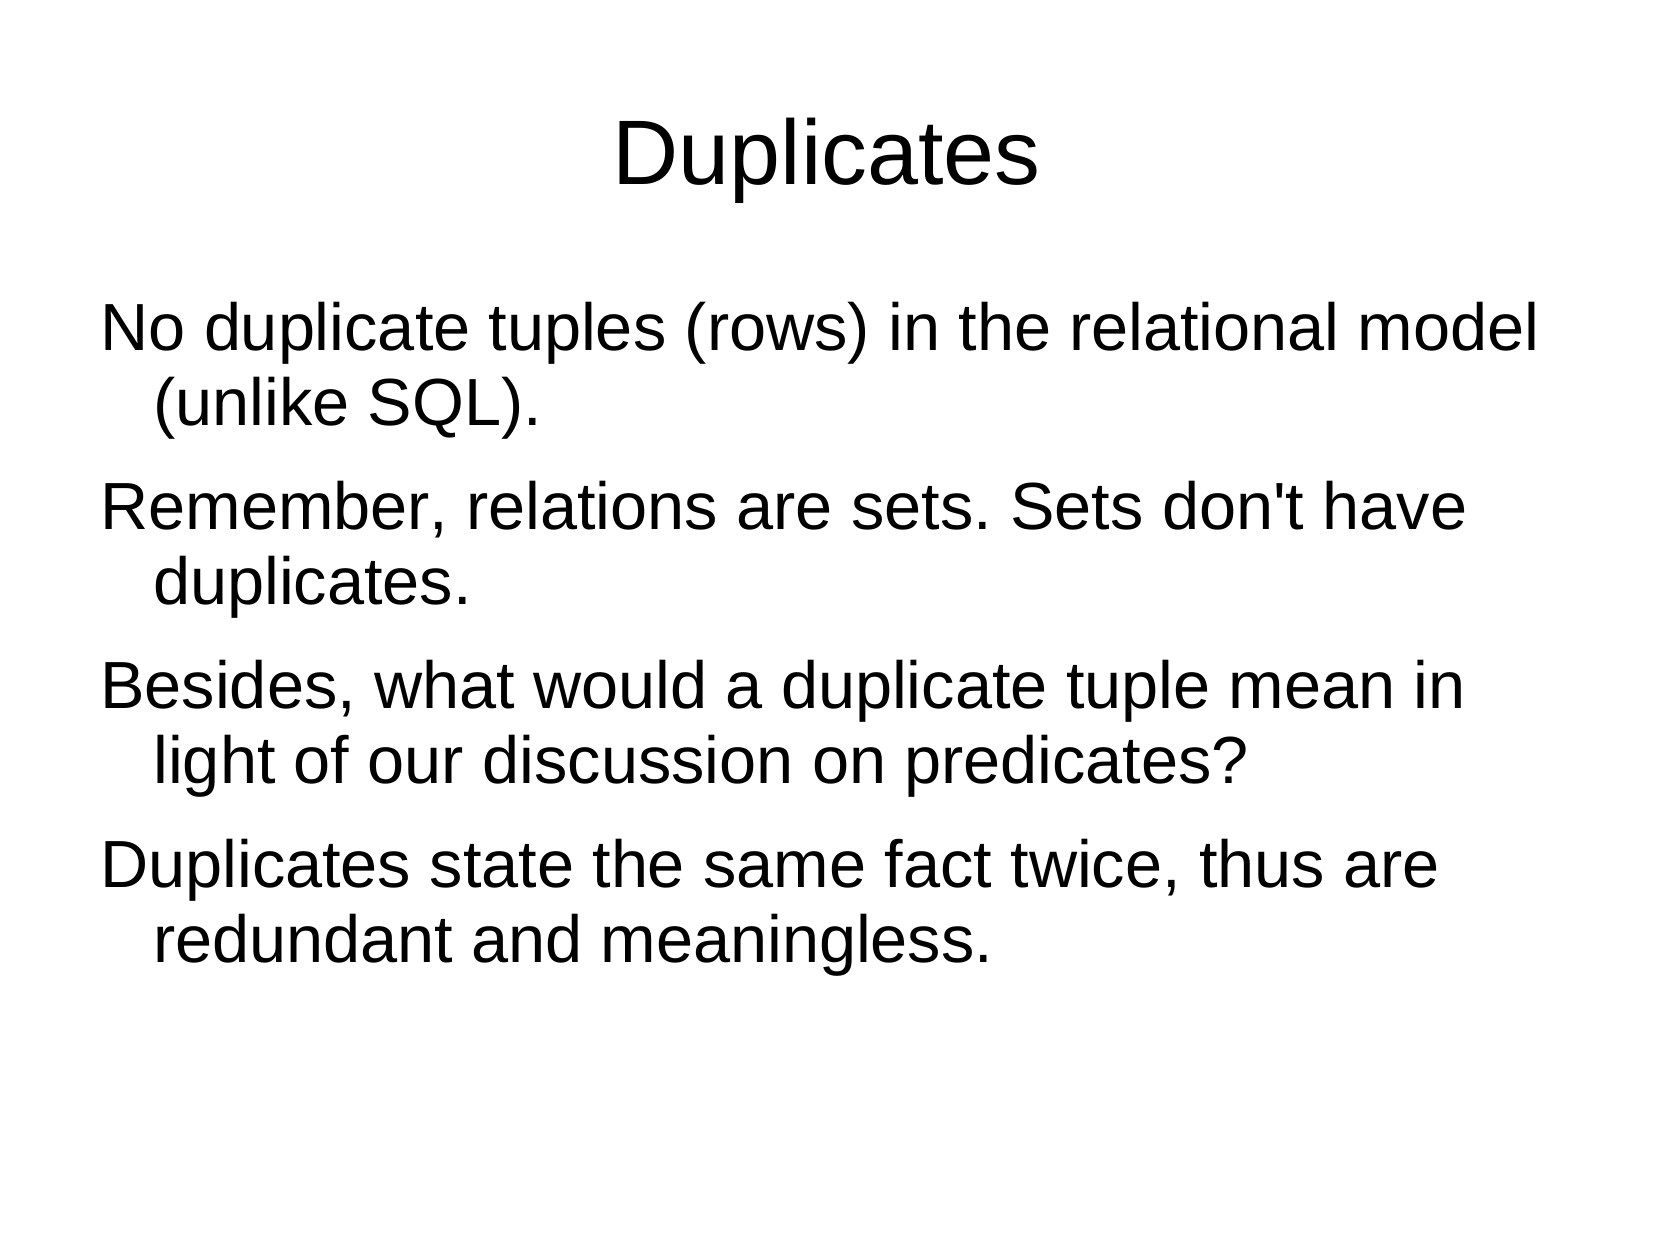

# Duplicates
No duplicate tuples (rows) in the relational model (unlike SQL).
Remember, relations are sets. Sets don't have duplicates.
Besides, what would a duplicate tuple mean in light of our discussion on predicates?
Duplicates state the same fact twice, thus are redundant and meaningless.